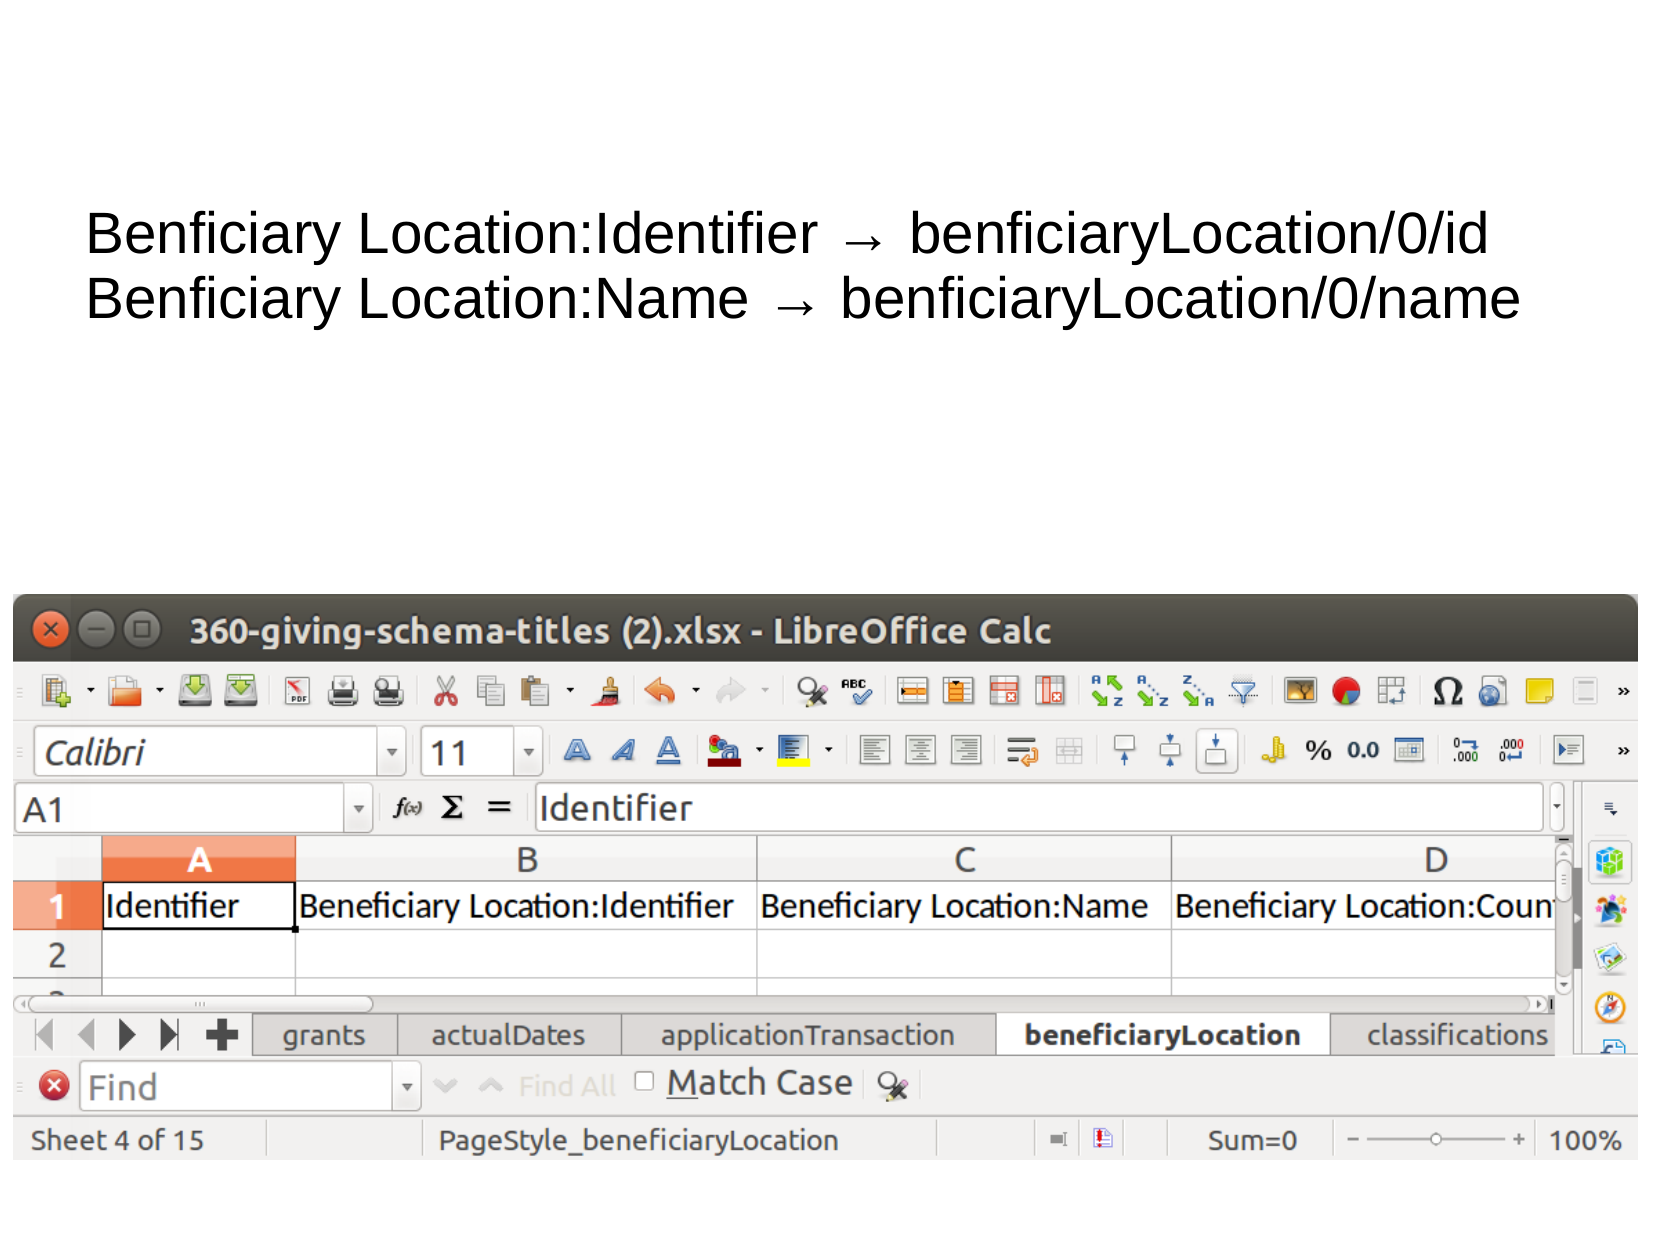

Benficiary Location:Identifier → benficiaryLocation/0/id
Benficiary Location:Name → benficiaryLocation/0/name